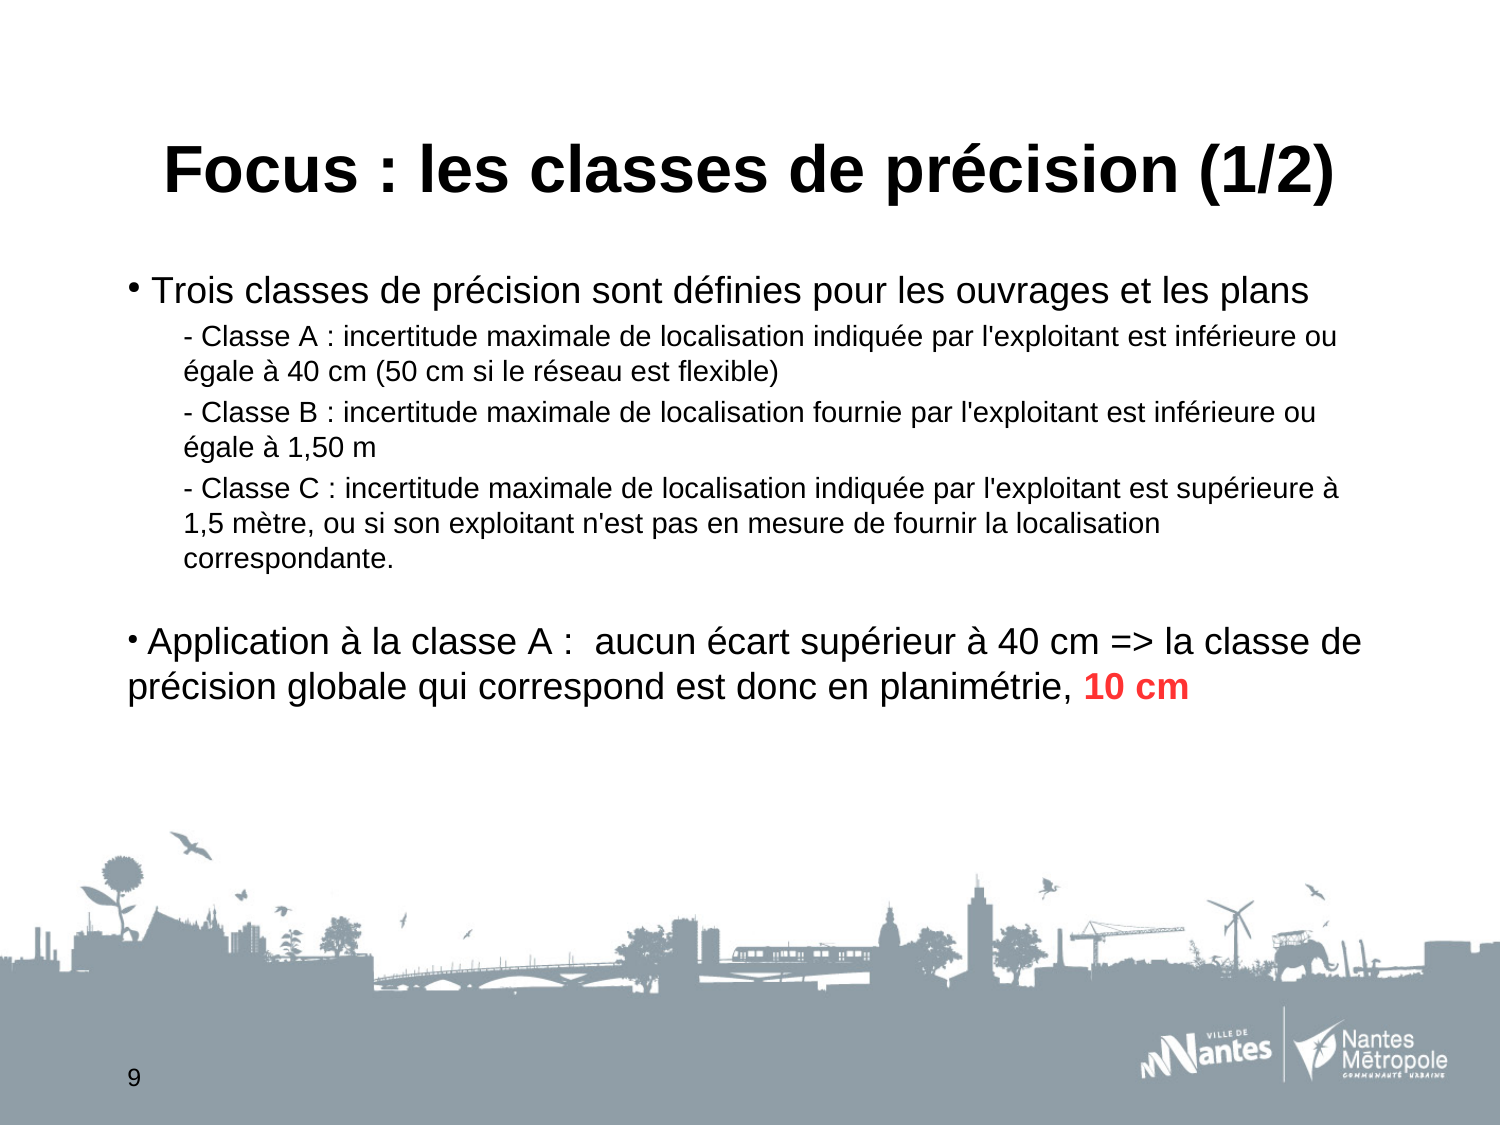

# Focus : les classes de précision (1/2)
 Trois classes de précision sont définies pour les ouvrages et les plans
- Classe A : incertitude maximale de localisation indiquée par l'exploitant est inférieure ou égale à 40 cm (50 cm si le réseau est flexible)
- Classe B : incertitude maximale de localisation fournie par l'exploitant est inférieure ou égale à 1,50 m
- Classe C : incertitude maximale de localisation indiquée par l'exploitant est supérieure à 1,5 mètre, ou si son exploitant n'est pas en mesure de fournir la localisation correspondante.
 Application à la classe A : aucun écart supérieur à 40 cm => la classe de précision globale qui correspond est donc en planimétrie, 10 cm
9